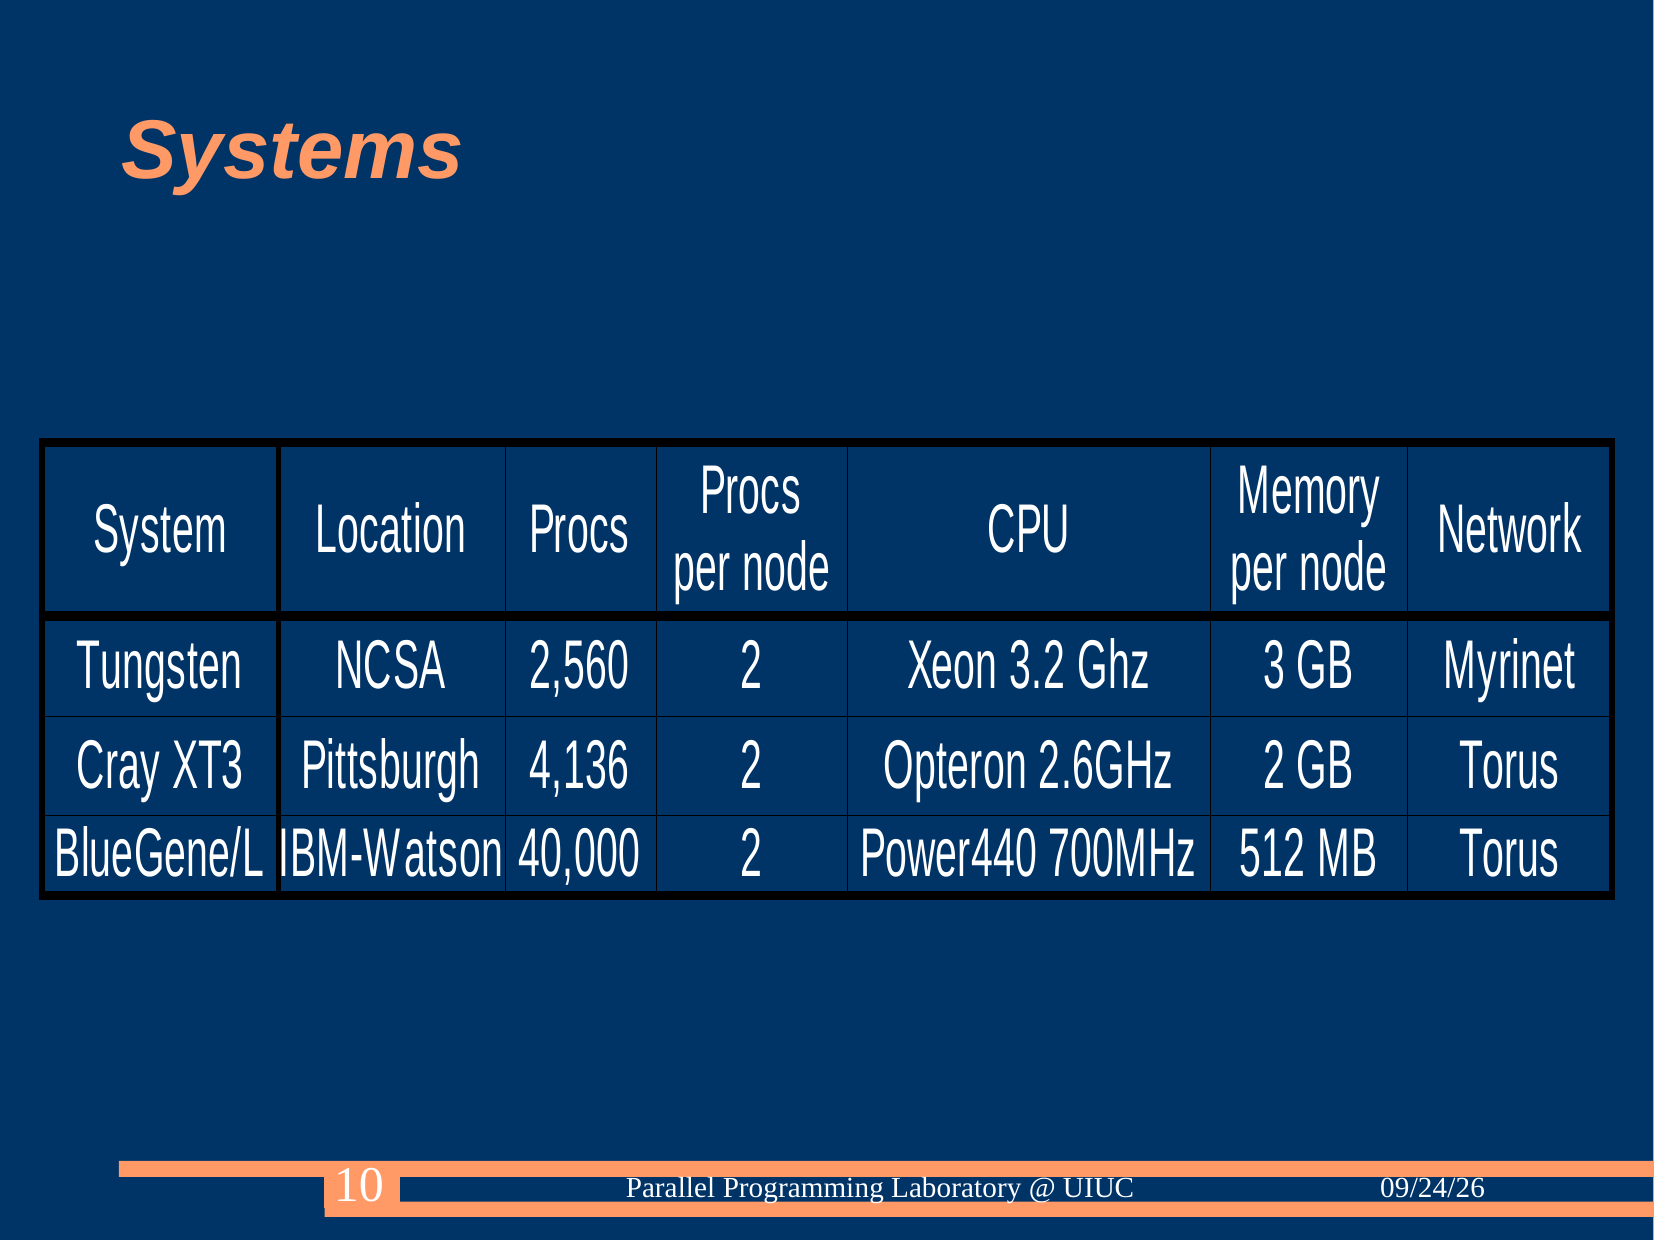

# Systems
Parallel Programming Laboratory @ UIUC